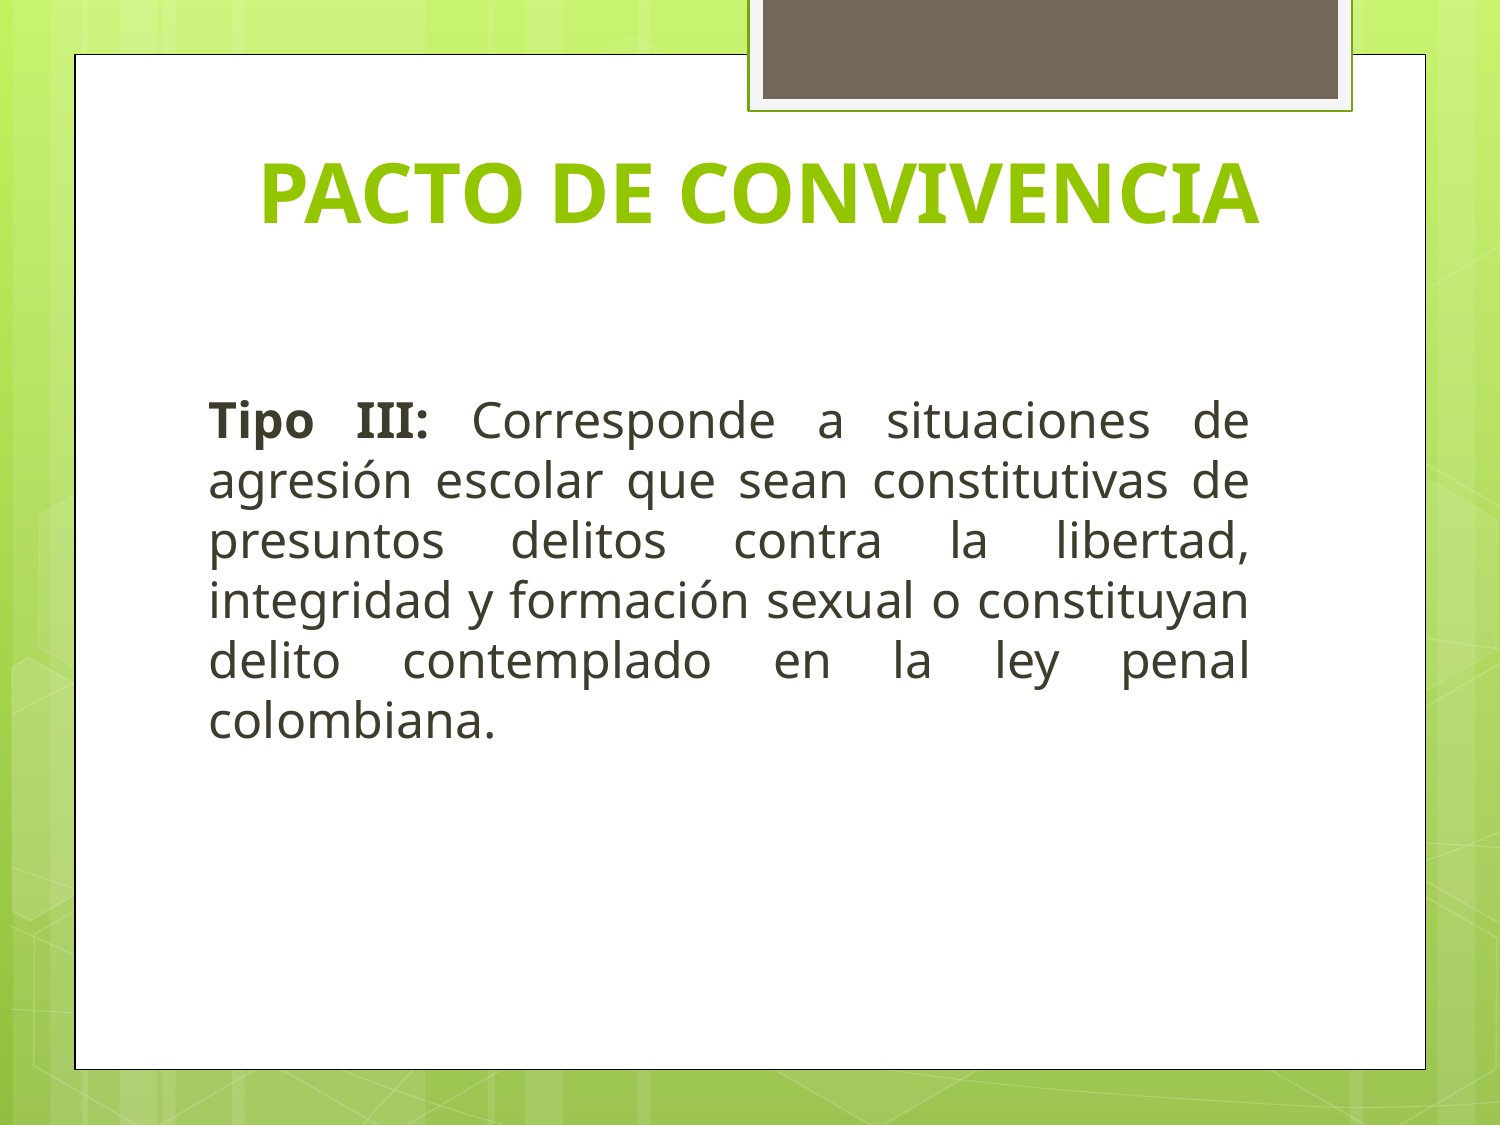

# PACTO DE CONVIVENCIA
Tipo III: Corresponde a situaciones de agresión escolar que sean constitutivas de presuntos delitos contra la libertad, integridad y formación sexual o constituyan delito contemplado en la ley penal colombiana.